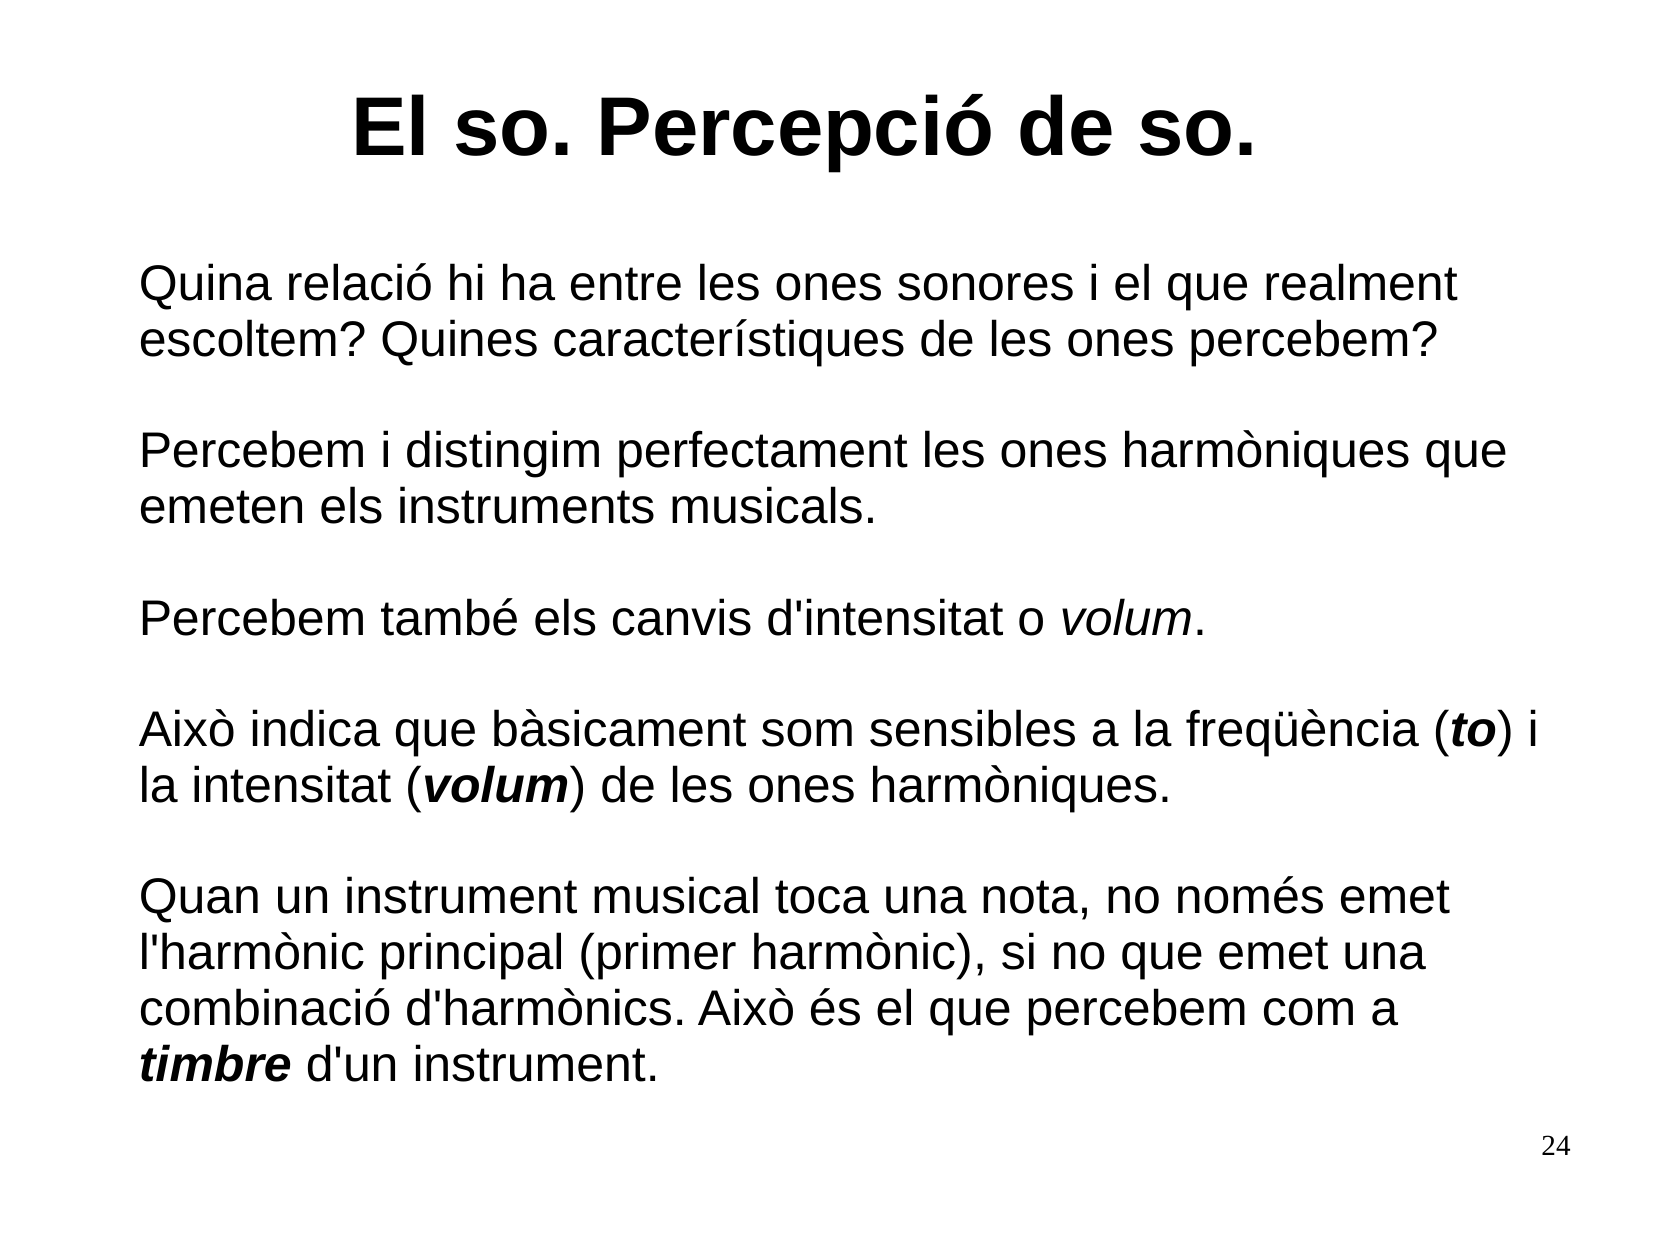

El so. Percepció de so.
Quina relació hi ha entre les ones sonores i el que realment escoltem? Quines característiques de les ones percebem?
Percebem i distingim perfectament les ones harmòniques que emeten els instruments musicals.
Percebem també els canvis d'intensitat o volum.
Això indica que bàsicament som sensibles a la freqüència (to) i la intensitat (volum) de les ones harmòniques.
Quan un instrument musical toca una nota, no només emet l'harmònic principal (primer harmònic), si no que emet una combinació d'harmònics. Això és el que percebem com a timbre d'un instrument.
24